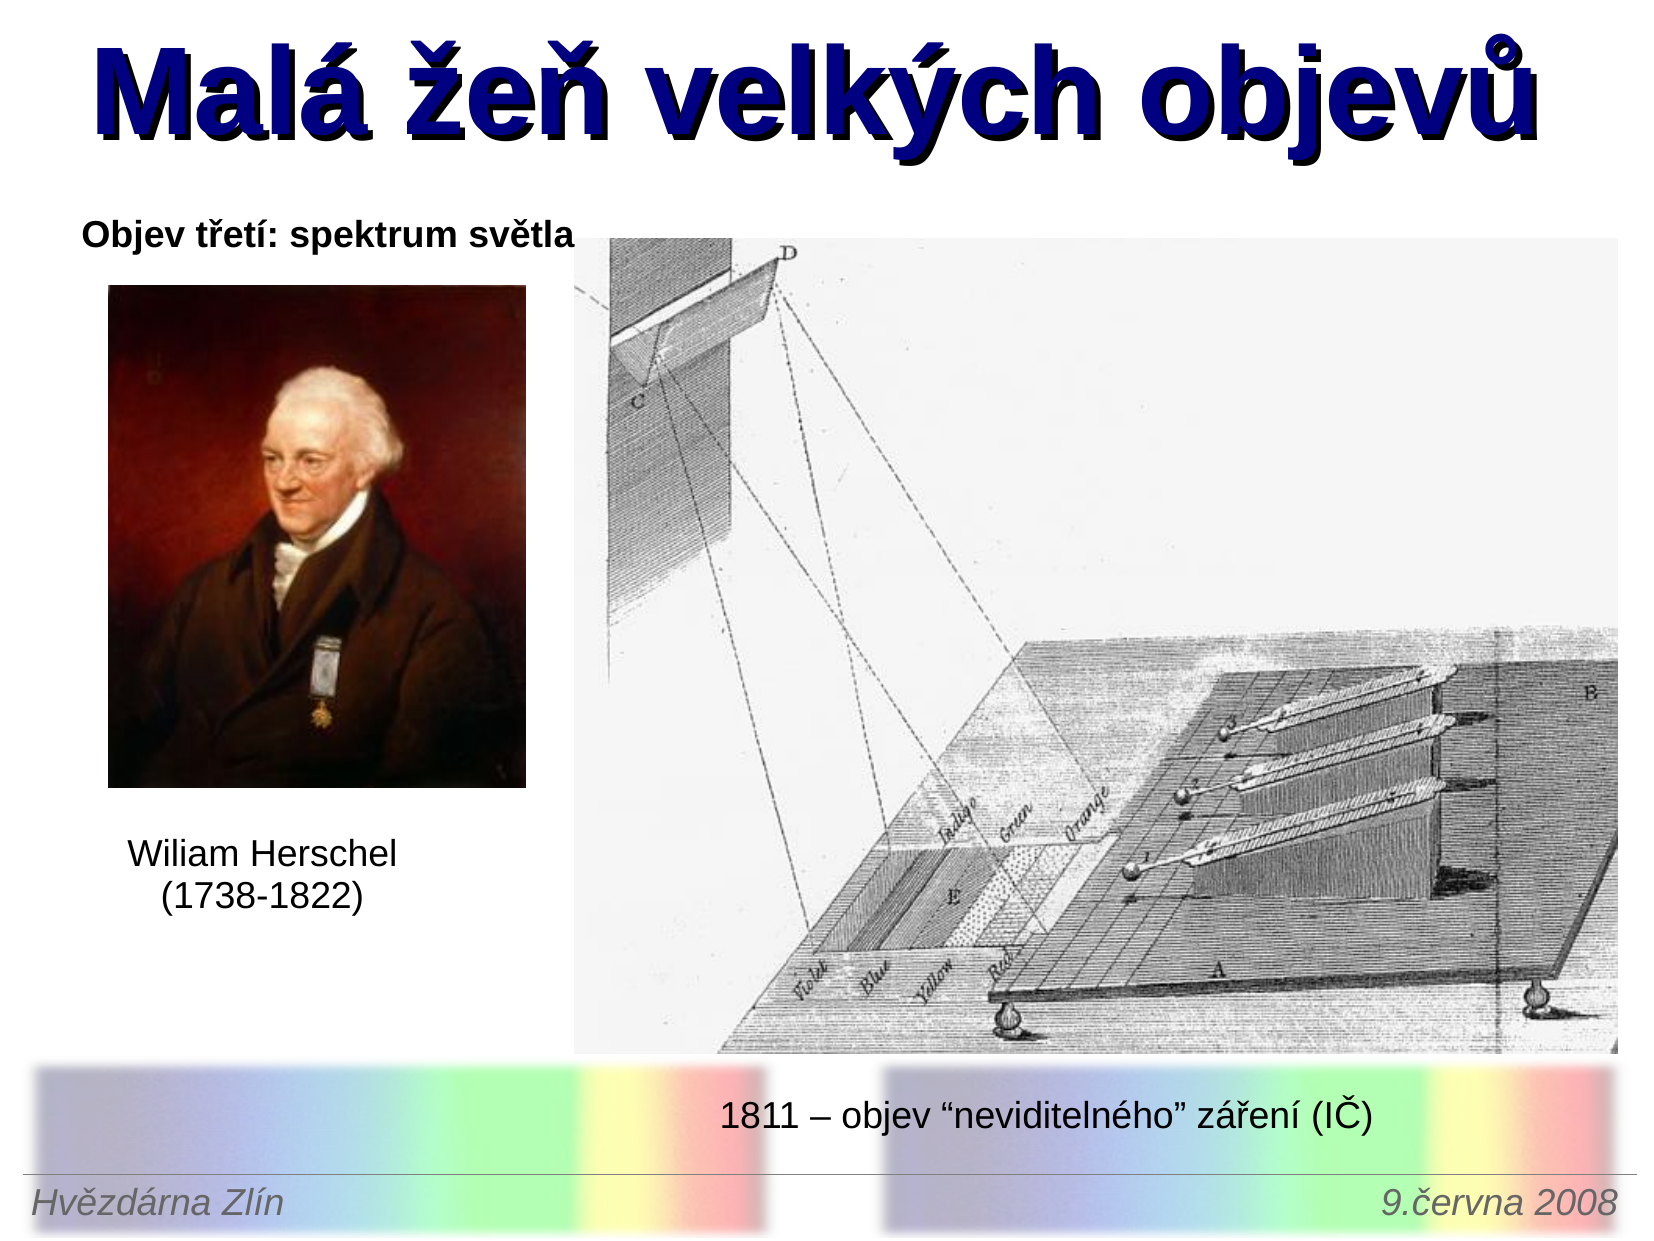

Malá žeň velkých objevů
Objev třetí: spektrum světla
Wiliam Herschel
(1738-1822)
1811 – objev “neviditelného” záření (IČ)
Hvězdárna Zlín															9.června 2008